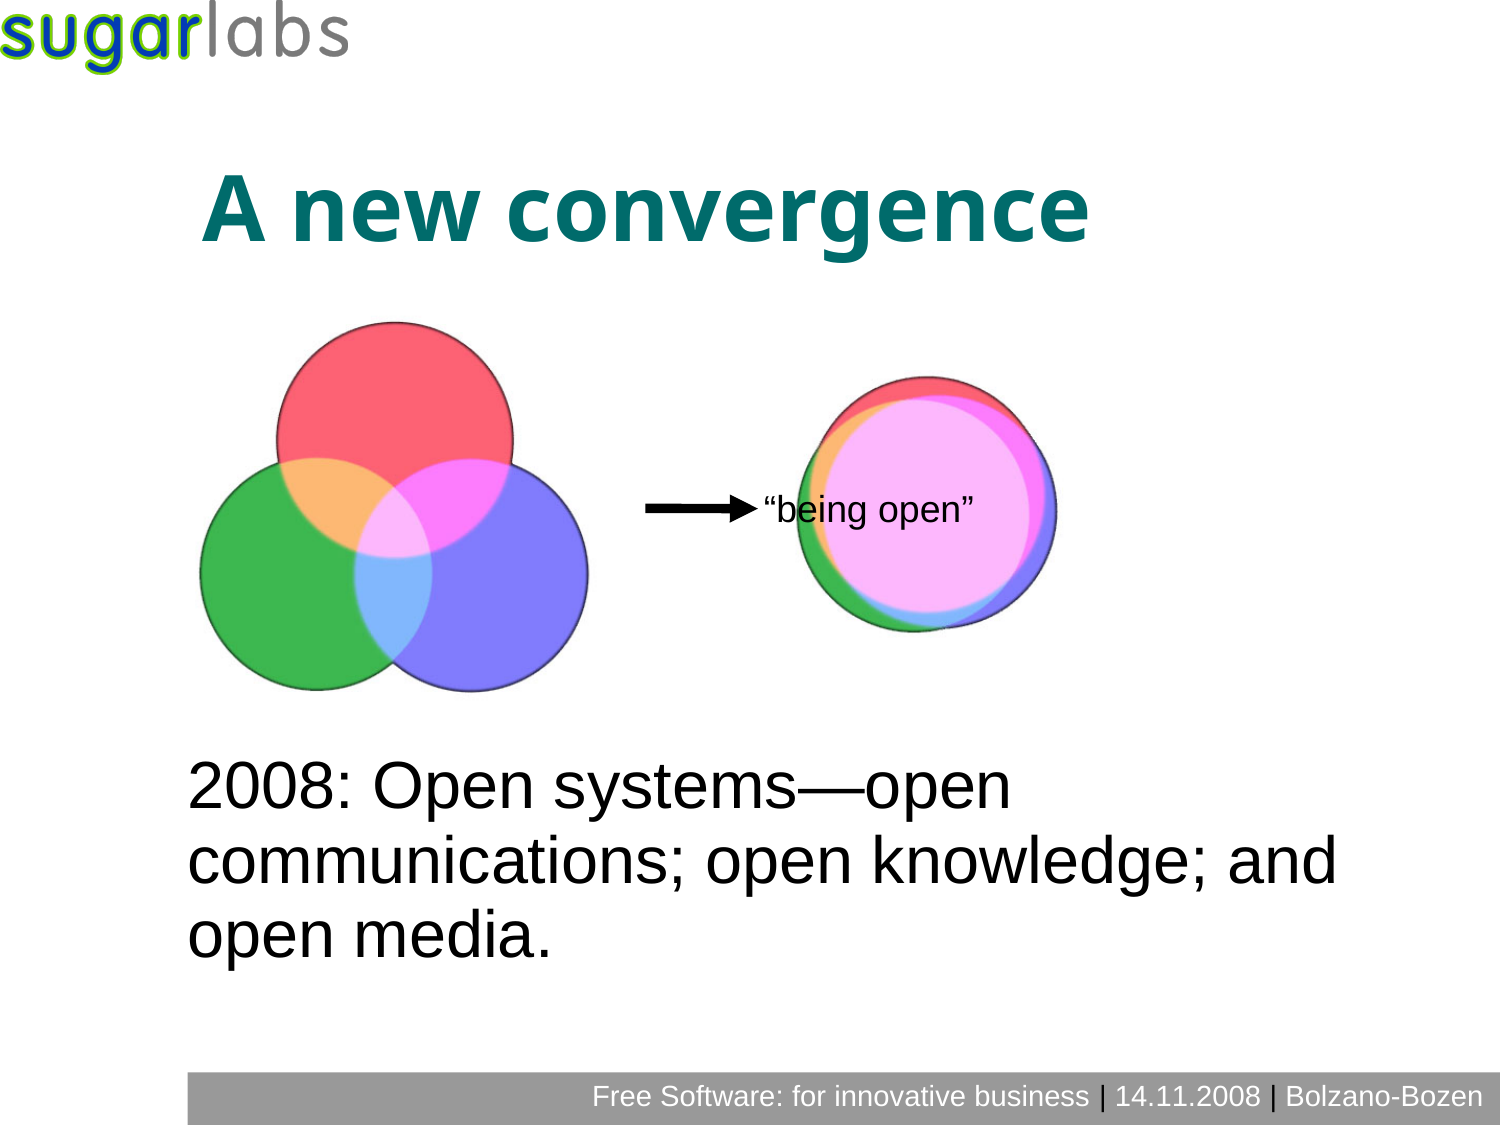

# A new convergence
2008: Open systems—open communications; open knowledge; and open media.
“being open”